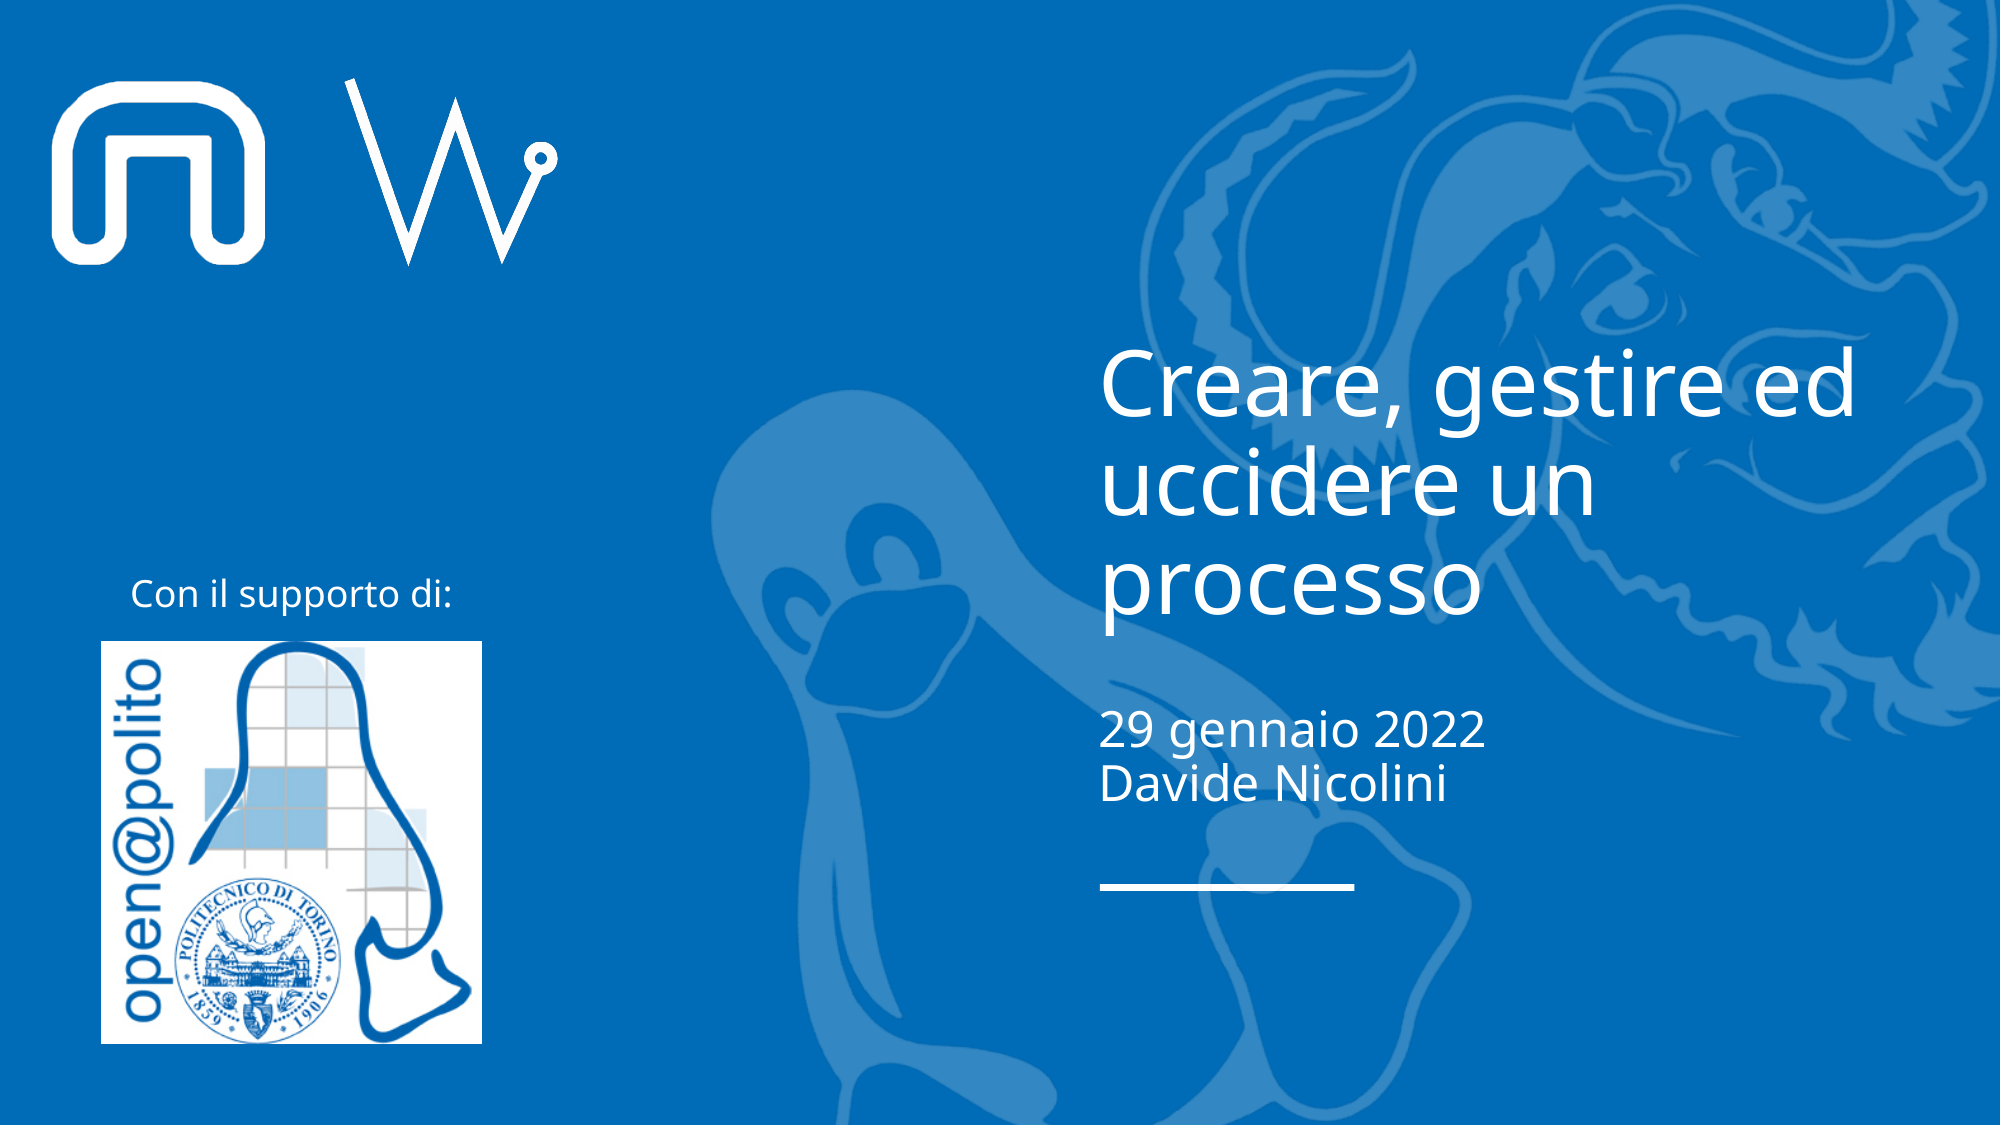

Creare, gestire ed uccidere un processo
# 29 gennaio 2022 Davide Nicolini